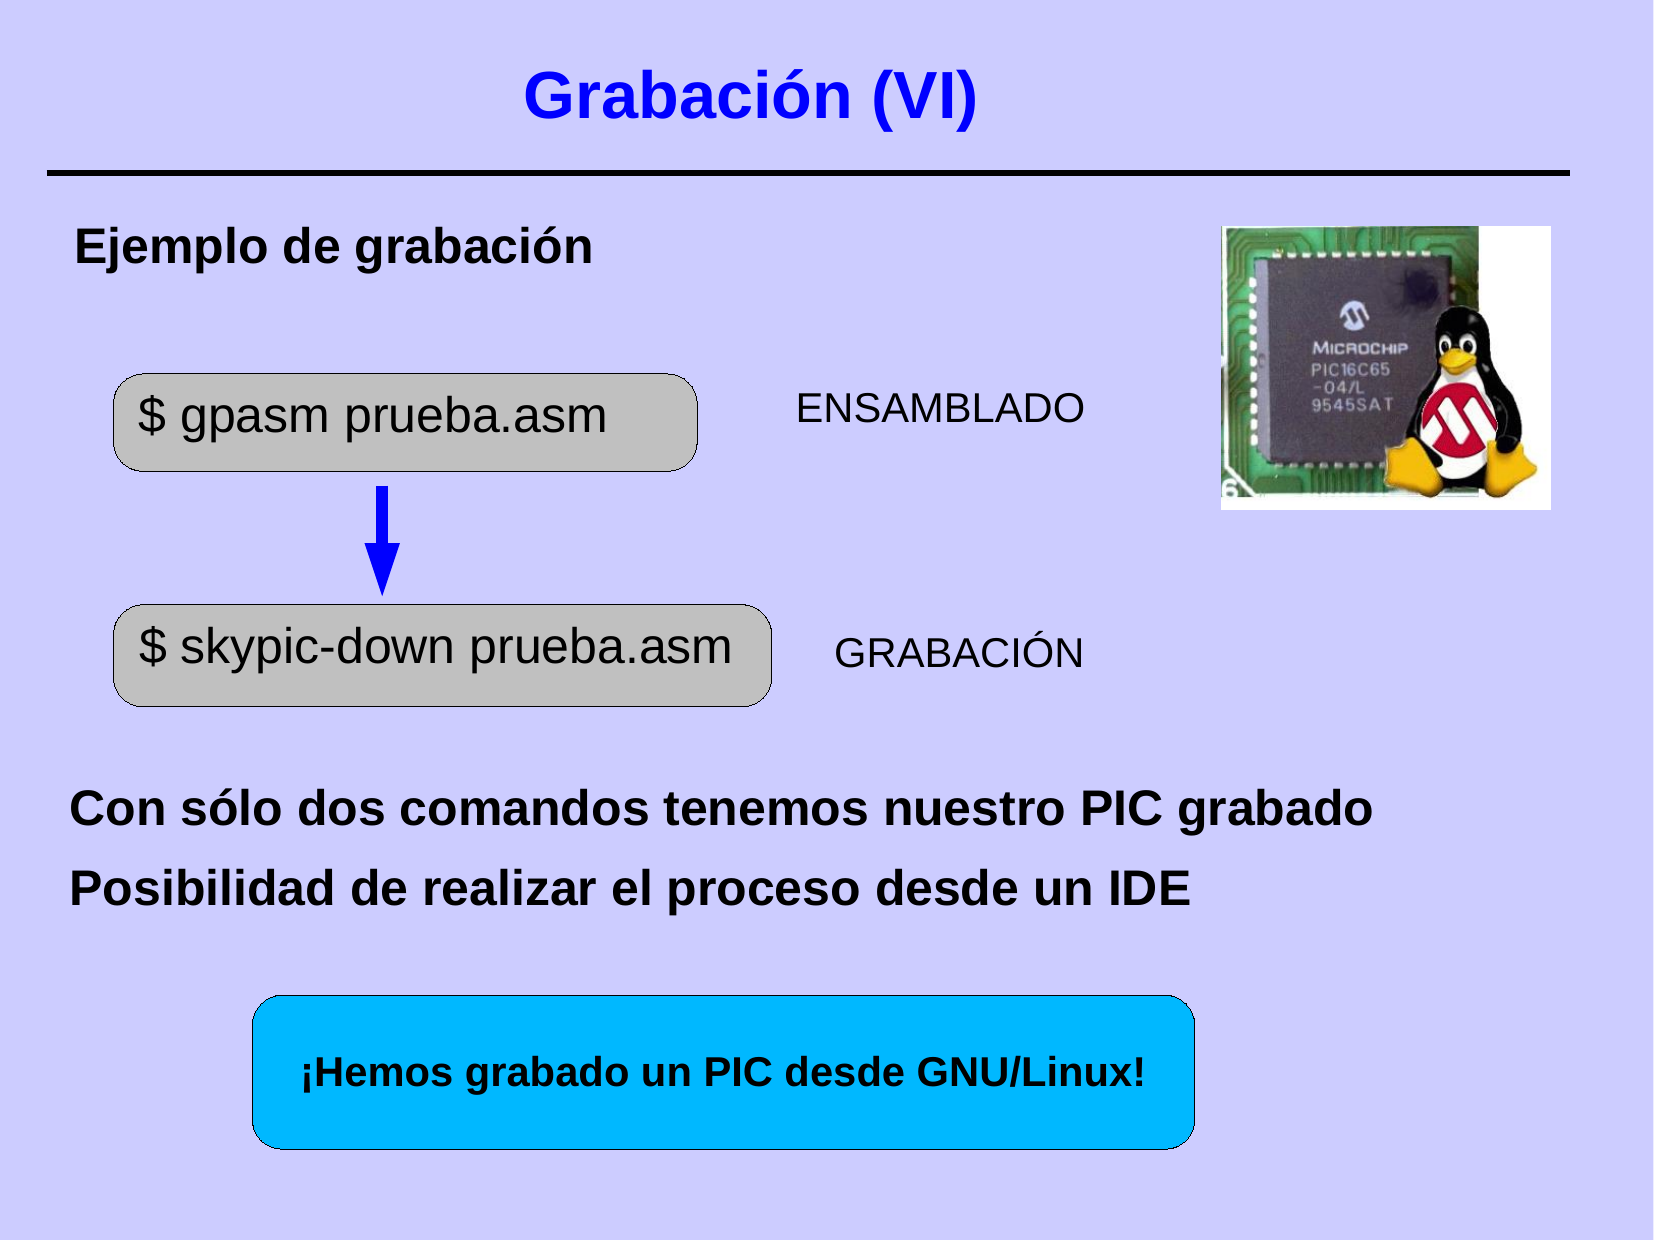

# Grabación (VI)
 Ejemplo de grabación
ENSAMBLADO
 $ gpasm prueba.asm
 $ skypic-down prueba.asm
GRABACIÓN
 Con sólo dos comandos tenemos nuestro PIC grabado
 Posibilidad de realizar el proceso desde un IDE
¡Hemos grabado un PIC desde GNU/Linux!